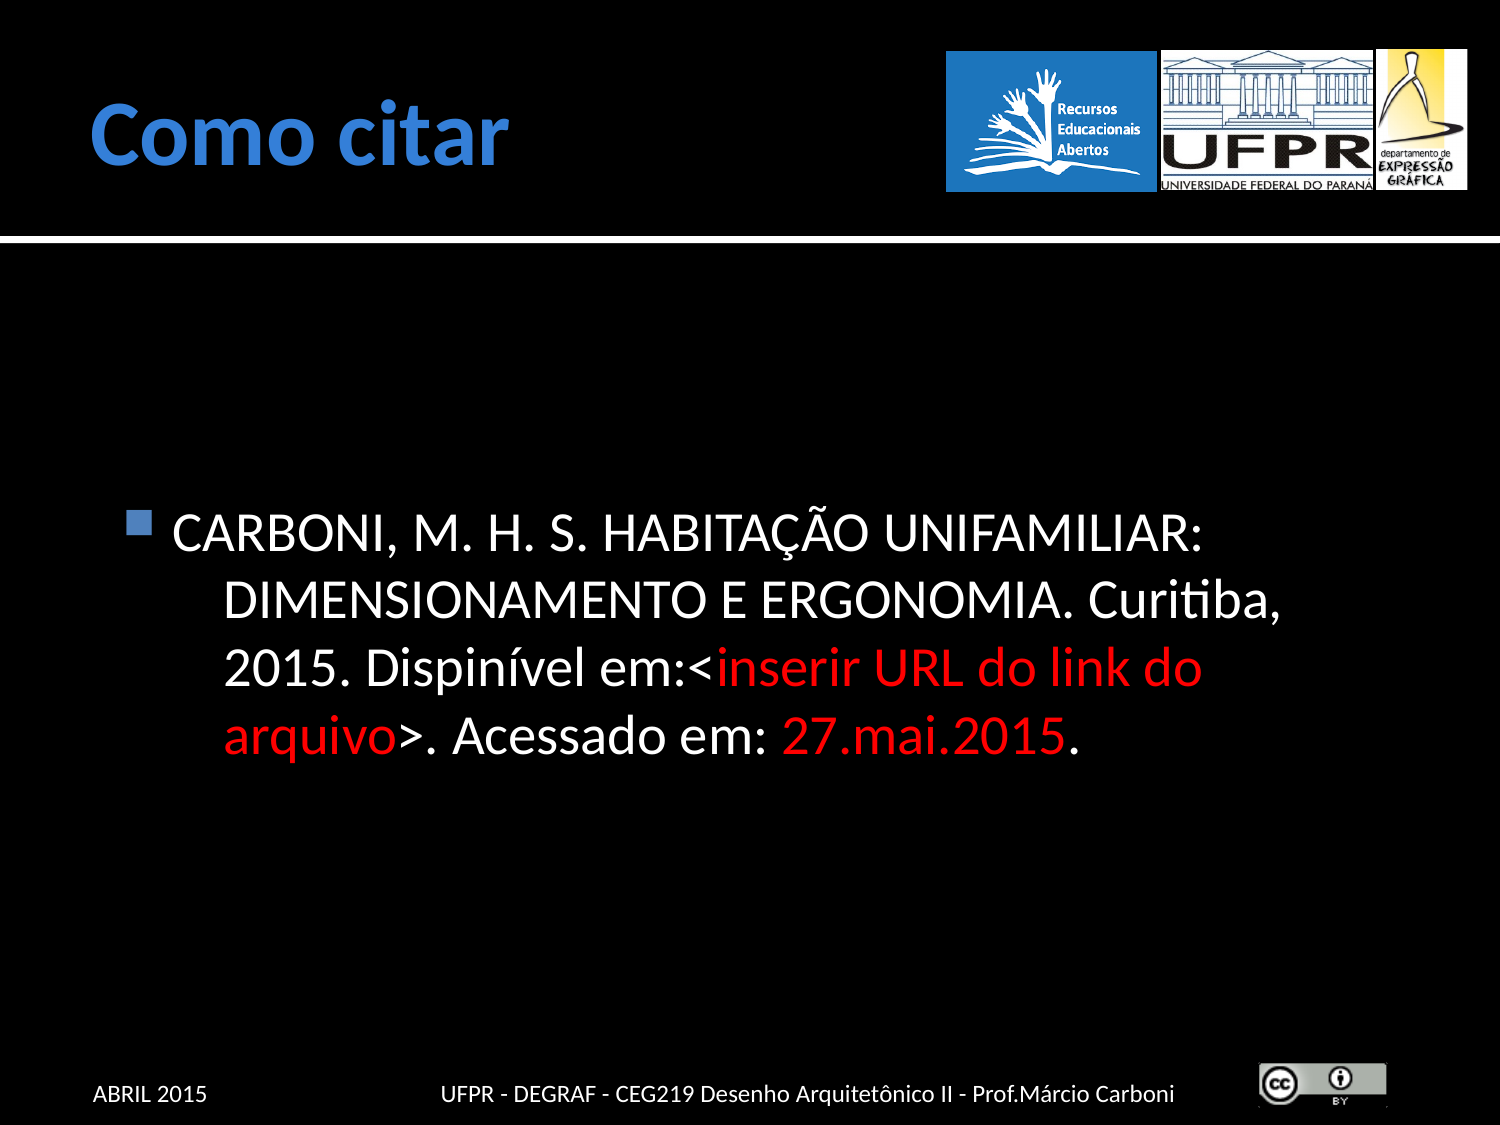

# Como citar
CARBONI, M. H. S. HABITAÇÃO UNIFAMILIAR: DIMENSIONAMENTO E ERGONOMIA. Curitiba, 2015. Dispinível em:<inserir URL do link do arquivo>. Acessado em: 27.mai.2015.
ABRIL 2015
UFPR - DEGRAF - CEG219 Desenho Arquitetônico II - Prof.Márcio Carboni
4